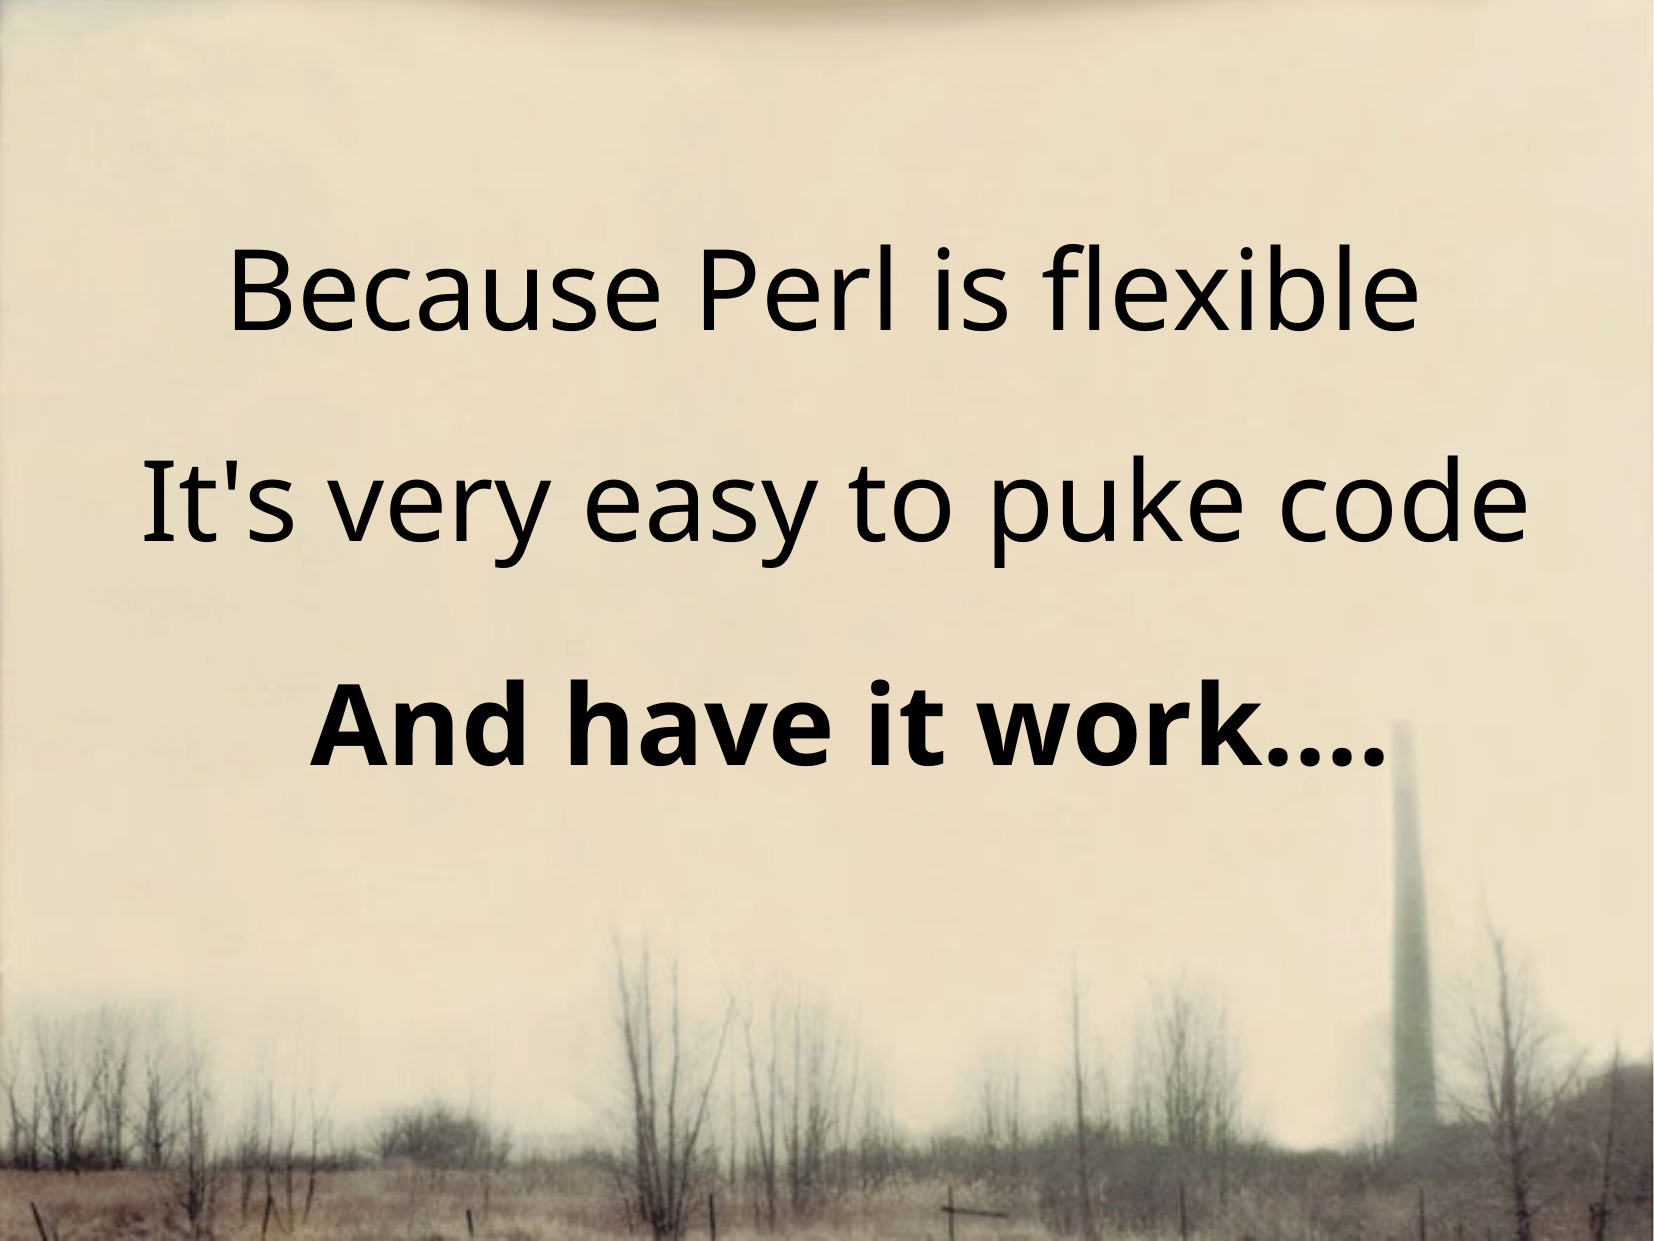

Because Perl is flexible
It's very easy to puke code
And have it work....